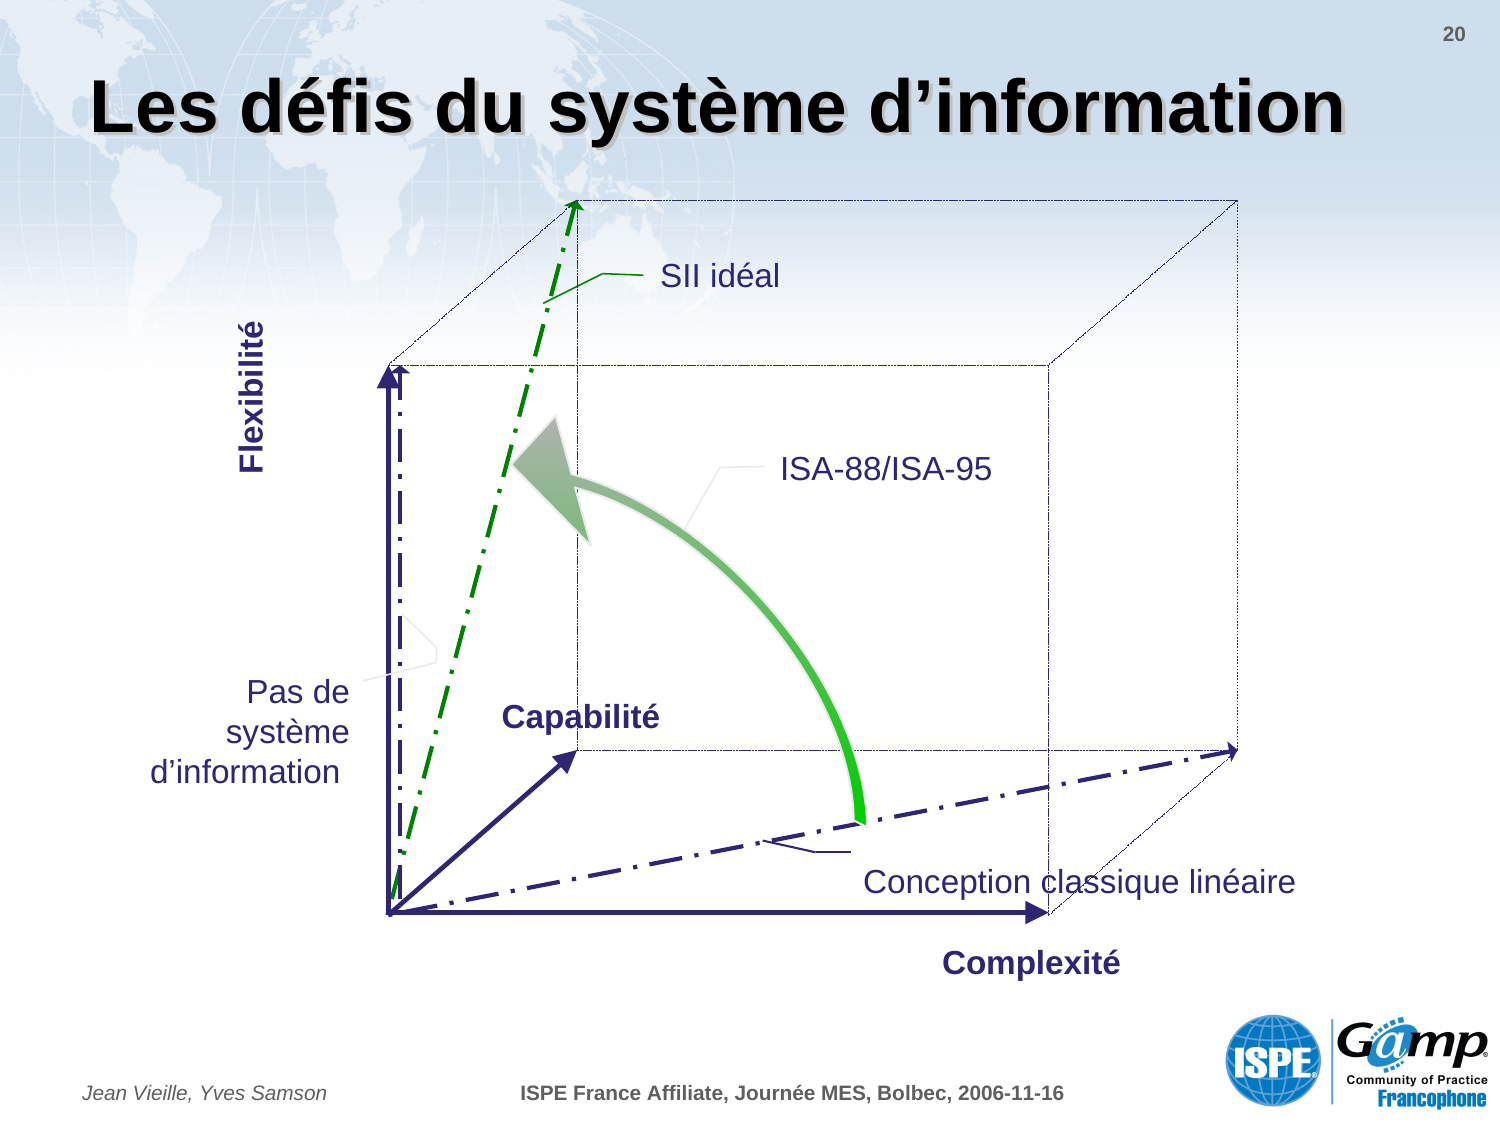

# Les défis du système d’information
SII idéal
Flexibilité
Pas de système d’information
ISA-88/ISA-95
Capabilité
Conception classique linéaire
Complexité